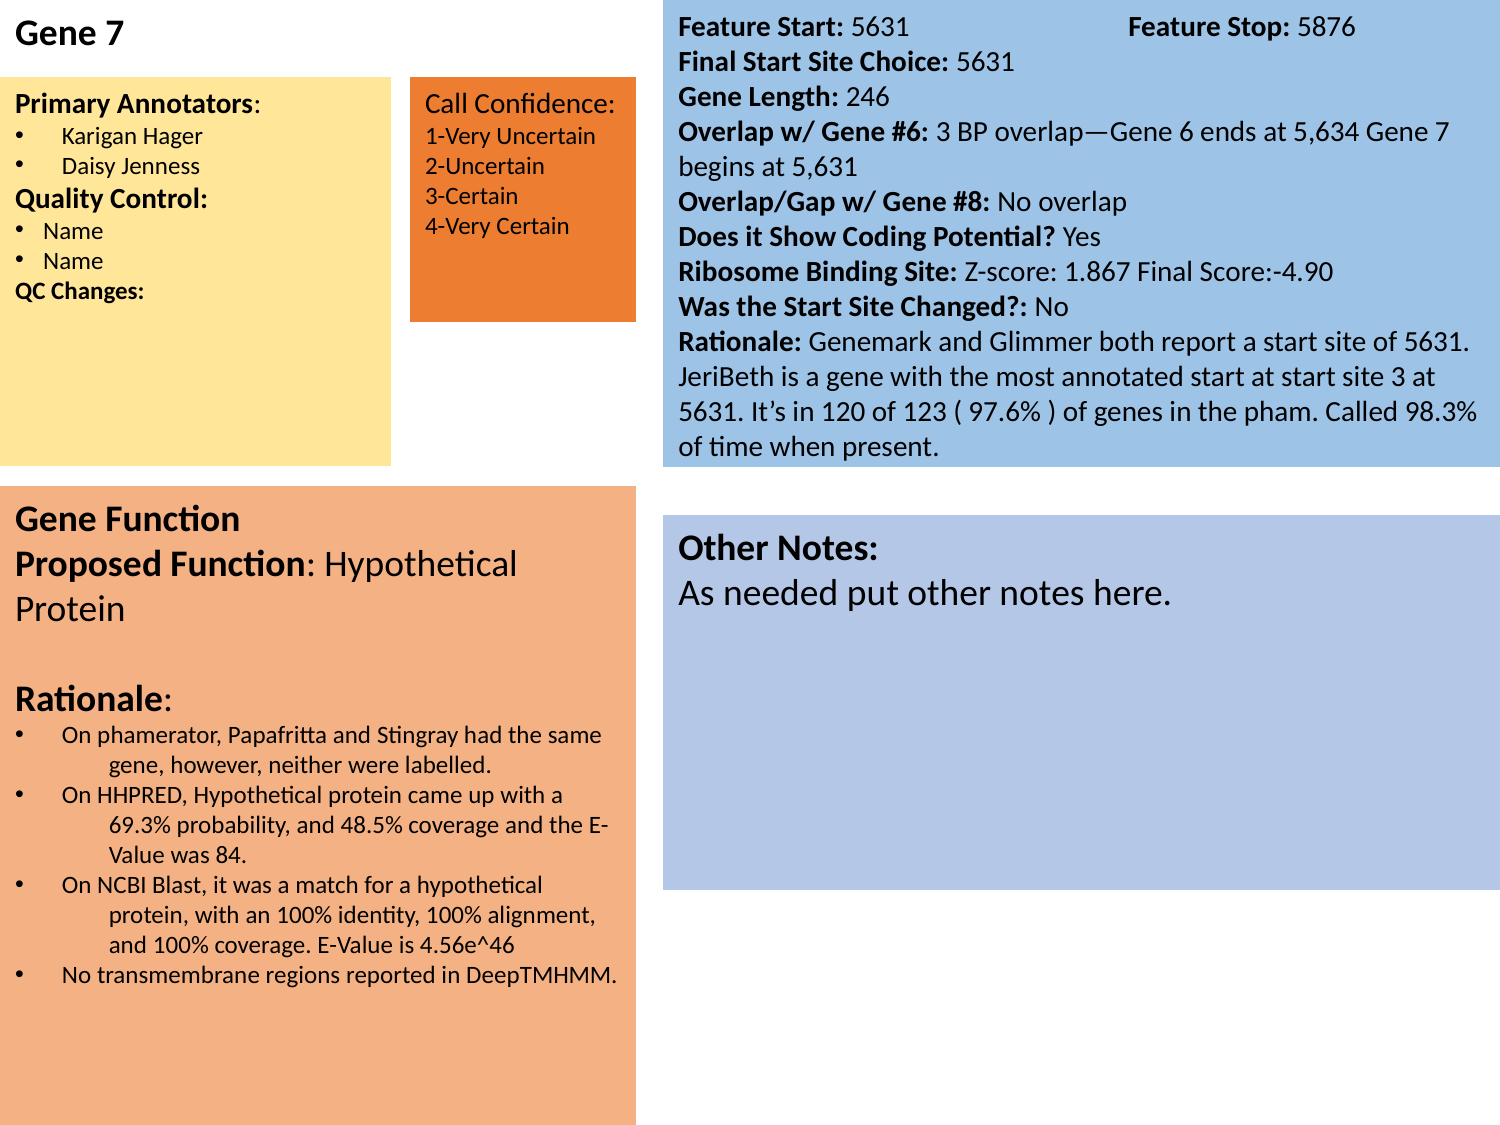

Gene 7
Feature Start: 5631			Feature Stop: 5876
Final Start Site Choice: 5631
Gene Length: 246
Overlap w/ Gene #6: 3 BP overlap—Gene 6 ends at 5,634 Gene 7 begins at 5,631
Overlap/Gap w/ Gene #8: No overlap
Does it Show Coding Potential? Yes
Ribosome Binding Site: Z-score: 1.867 Final Score:-4.90
Was the Start Site Changed?: No
Rationale: Genemark and Glimmer both report a start site of 5631. JeriBeth is a gene with the most annotated start at start site 3 at 5631. It’s in 120 of 123 ( 97.6% ) of genes in the pham. Called 98.3% of time when present.
Primary Annotators:
Karigan Hager
Daisy Jenness
Quality Control:
Name
Name
QC Changes:
Call Confidence:
1-Very Uncertain
2-Uncertain
3-Certain
4-Very Certain
Gene Function
Proposed Function: Hypothetical Protein
Rationale:
On phamerator, Papafritta and Stingray had the same gene, however, neither were labelled.
On HHPRED, Hypothetical protein came up with a 69.3% probability, and 48.5% coverage and the E-Value was 84.
On NCBI Blast, it was a match for a hypothetical protein, with an 100% identity, 100% alignment, and 100% coverage. E-Value is 4.56e^46
No transmembrane regions reported in DeepTMHMM.
Other Notes:
As needed put other notes here.